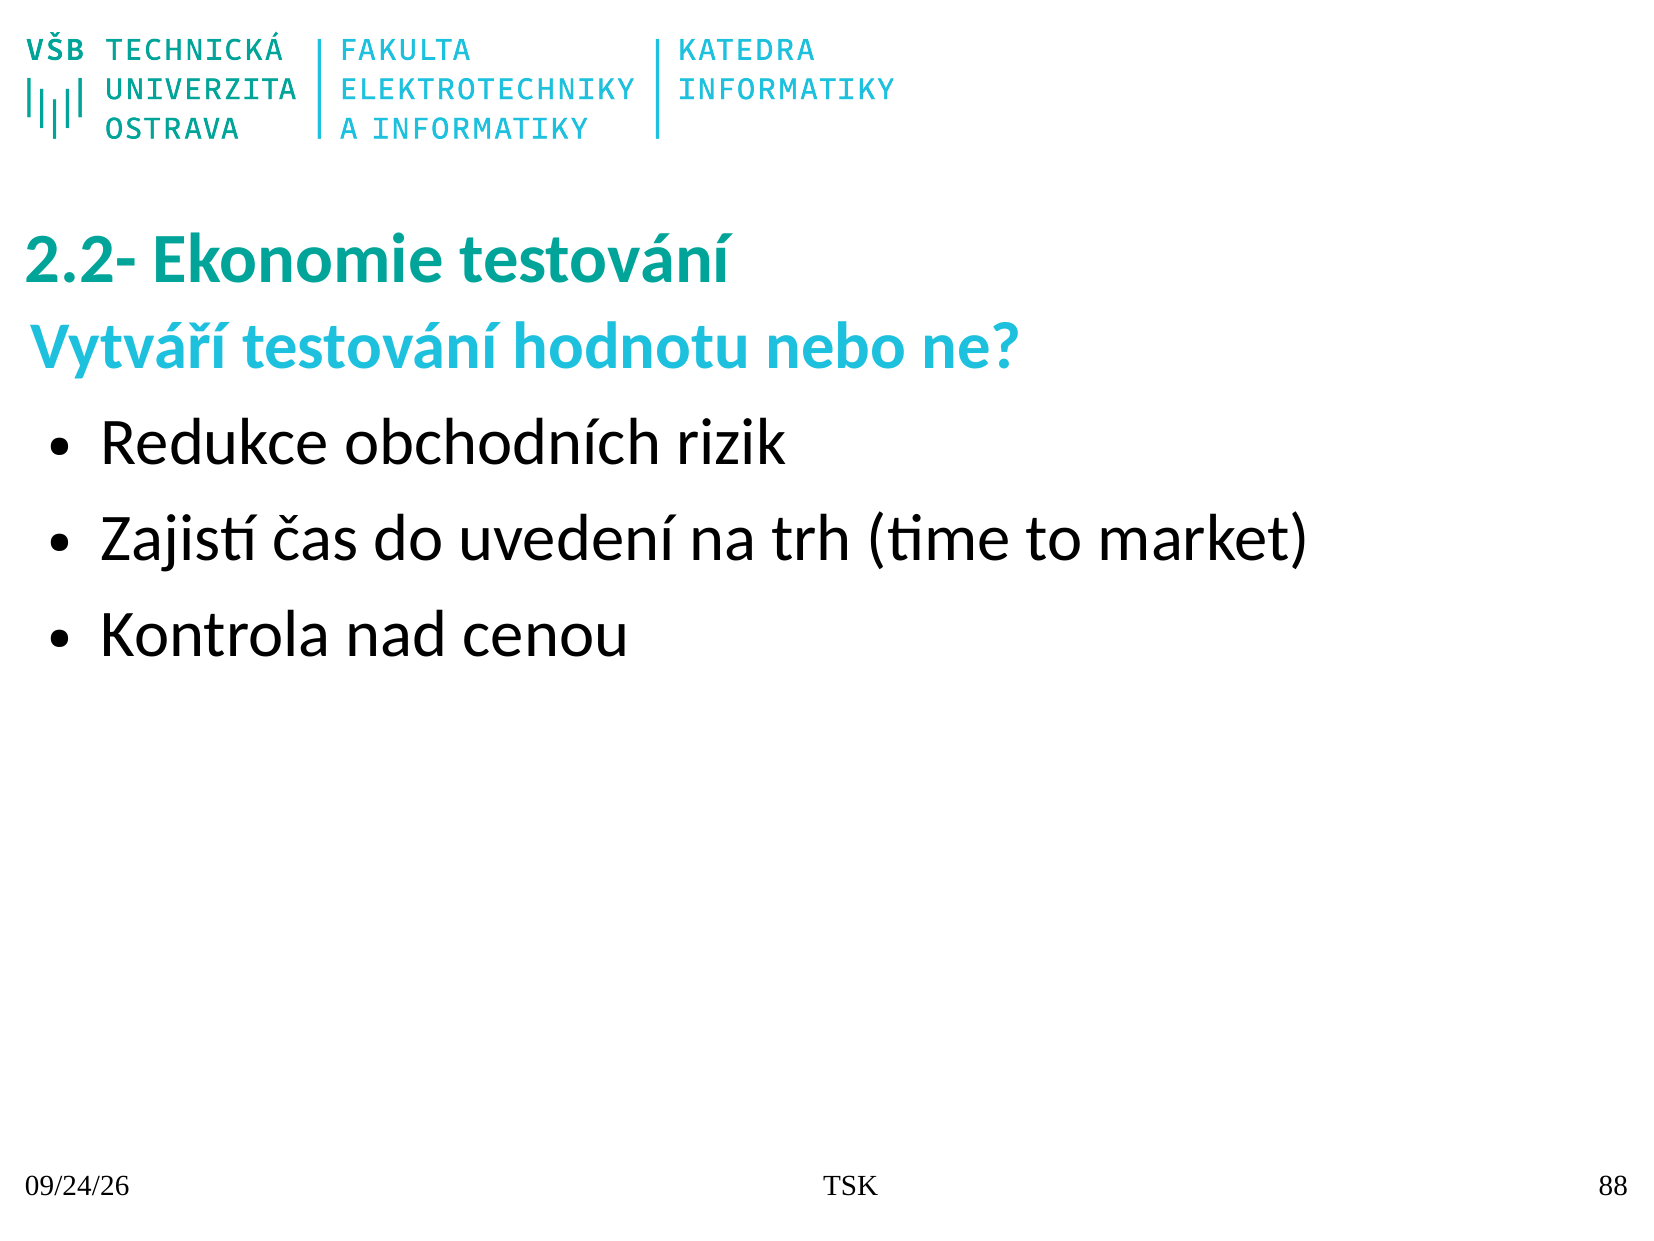

# 2.2- Ekonomie testování
Vytváří testování hodnotu nebo ne?
Redukce obchodních rizik
Zajistí čas do uvedení na trh (time to market)
Kontrola nad cenou
TSK
88